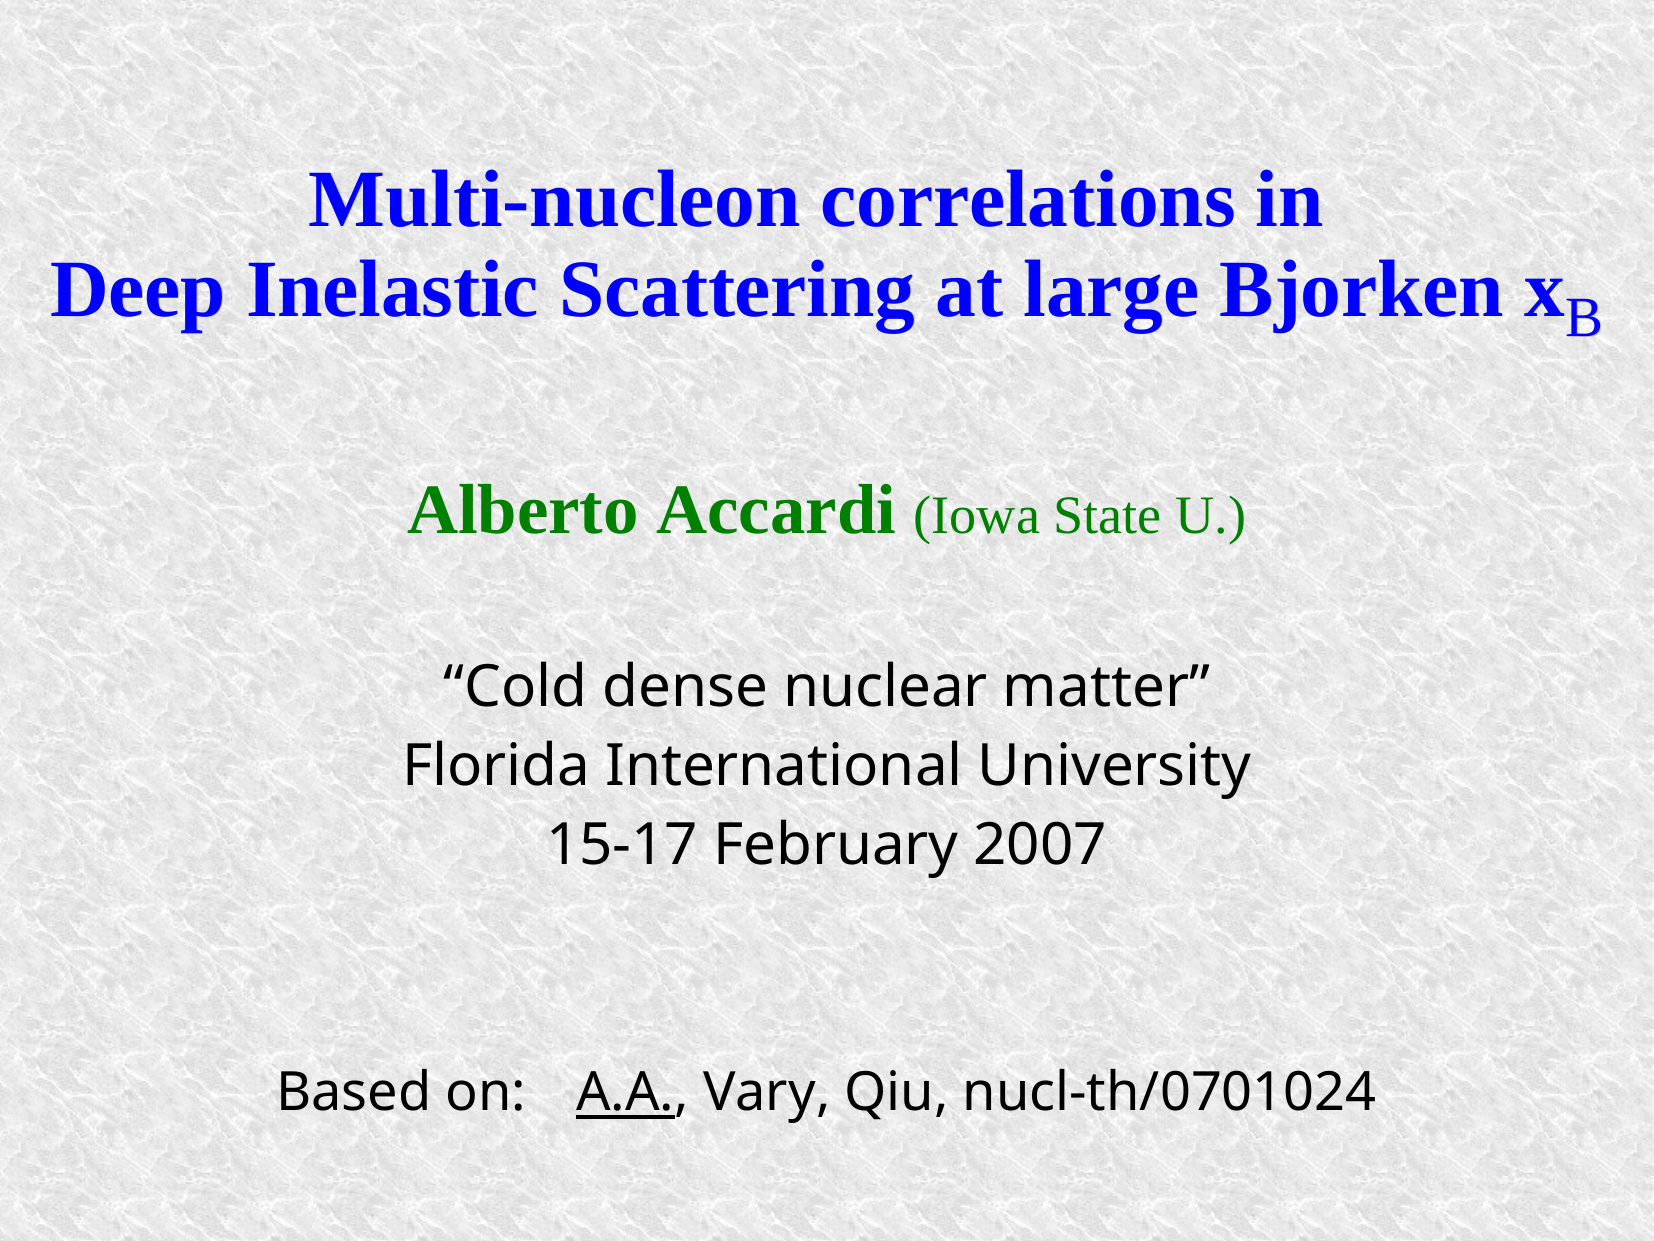

Multi-nucleon correlations in
Deep Inelastic Scattering at large Bjorken xB
Alberto Accardi (Iowa State U.)
“Cold dense nuclear matter”
Florida International University
15-17 February 2007
Based on:	A.A., Vary, Qiu, nucl-th/0701024